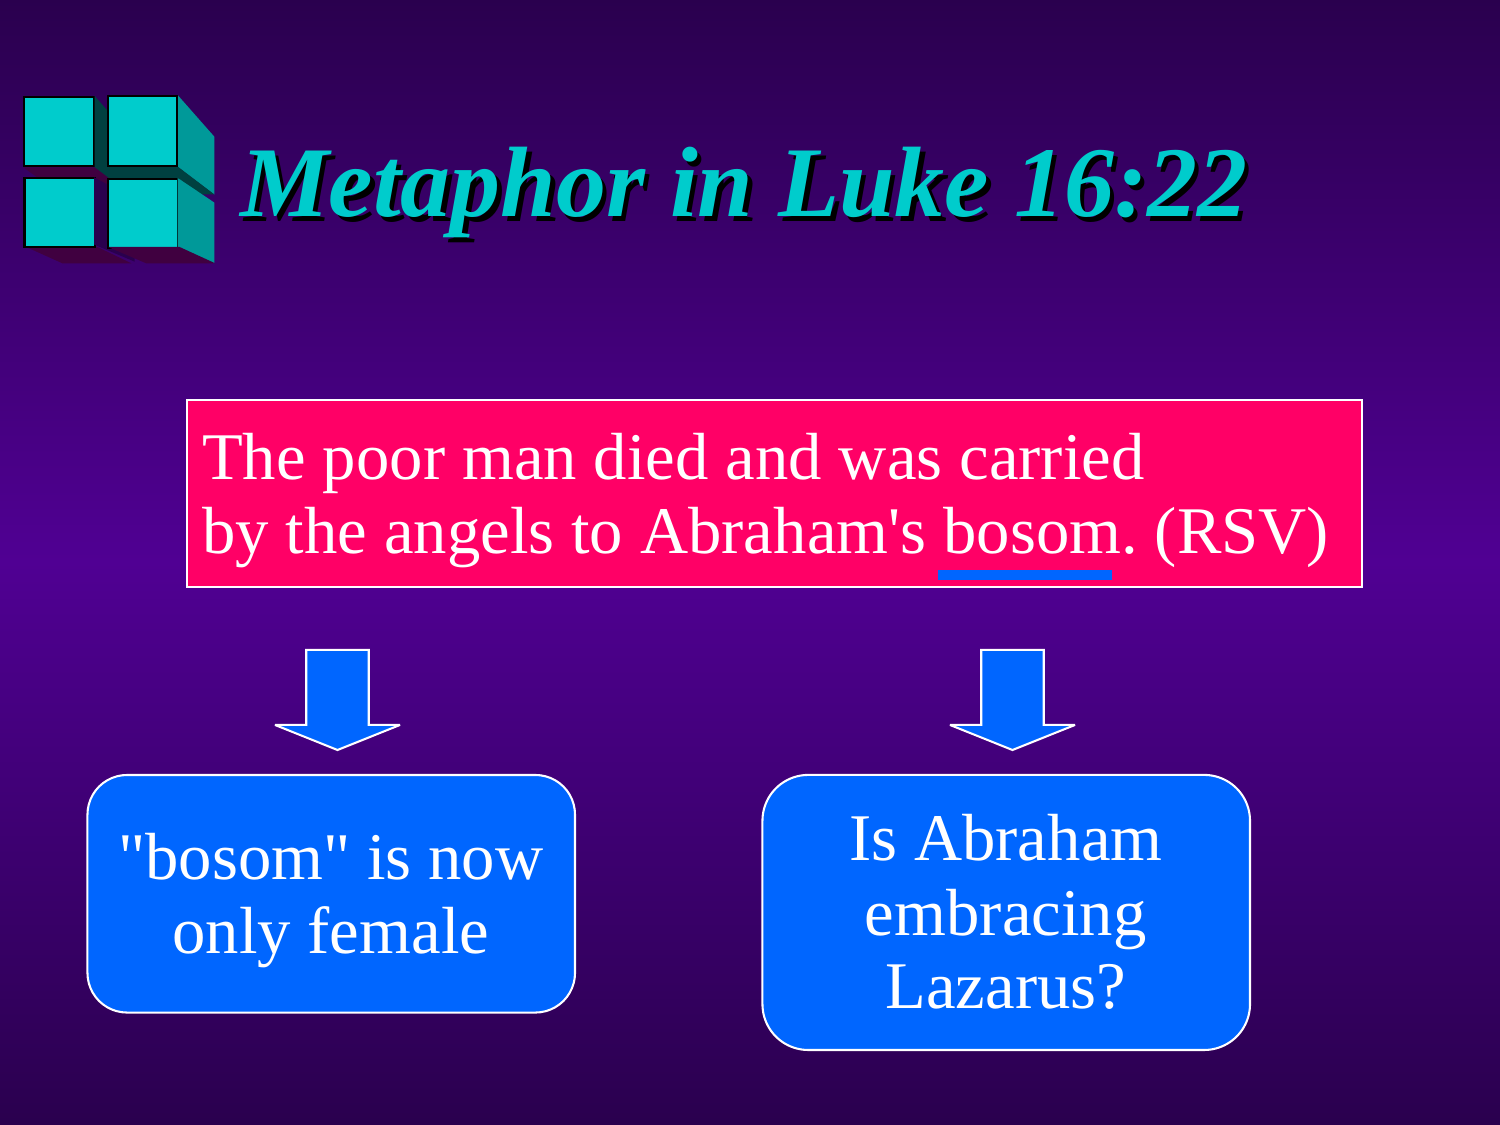

# Metaphor in Luke 16:22
The poor man died and was carried
by the angels to Abraham's bosom. (RSV)
"bosom" is now
only female
Is Abraham
embracing
Lazarus?